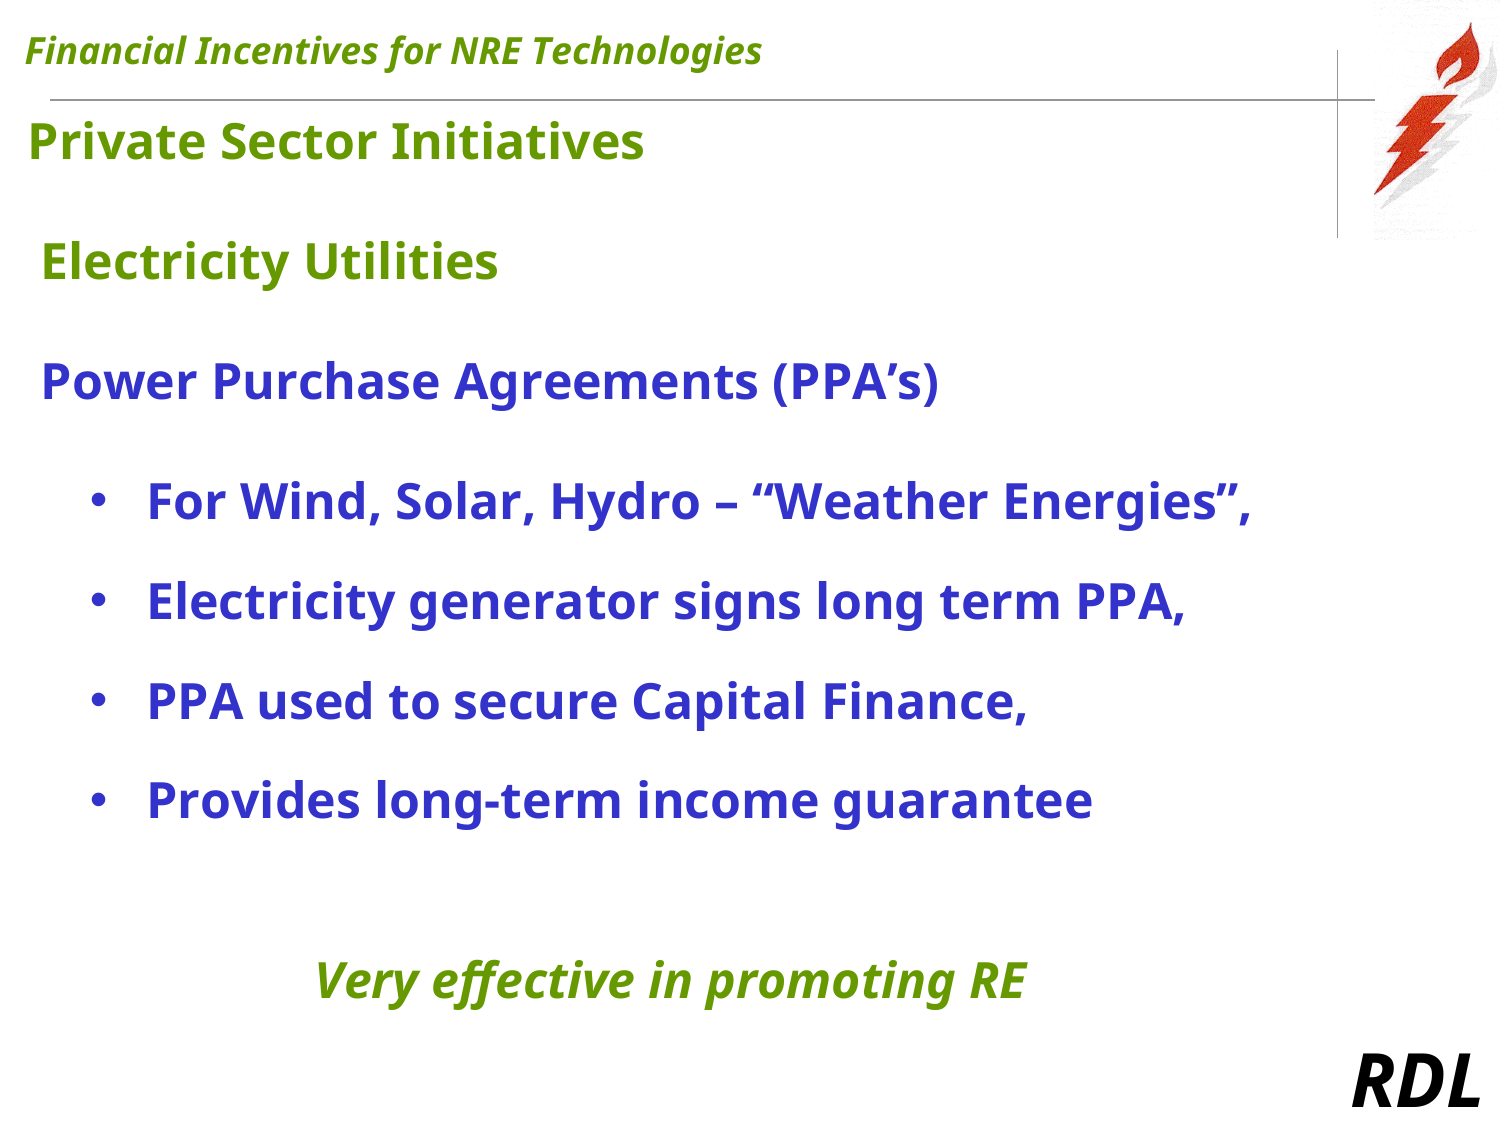

# Financial Incentives for NRE Technologies
 Private Sector Initiatives
 Electricity Utilities
 Power Purchase Agreements (PPA’s)
 For Wind, Solar, Hydro – “Weather Energies”,
 Electricity generator signs long term PPA,
 PPA used to secure Capital Finance,
 Provides long-term income guarantee
Very effective in promoting RE
RDL